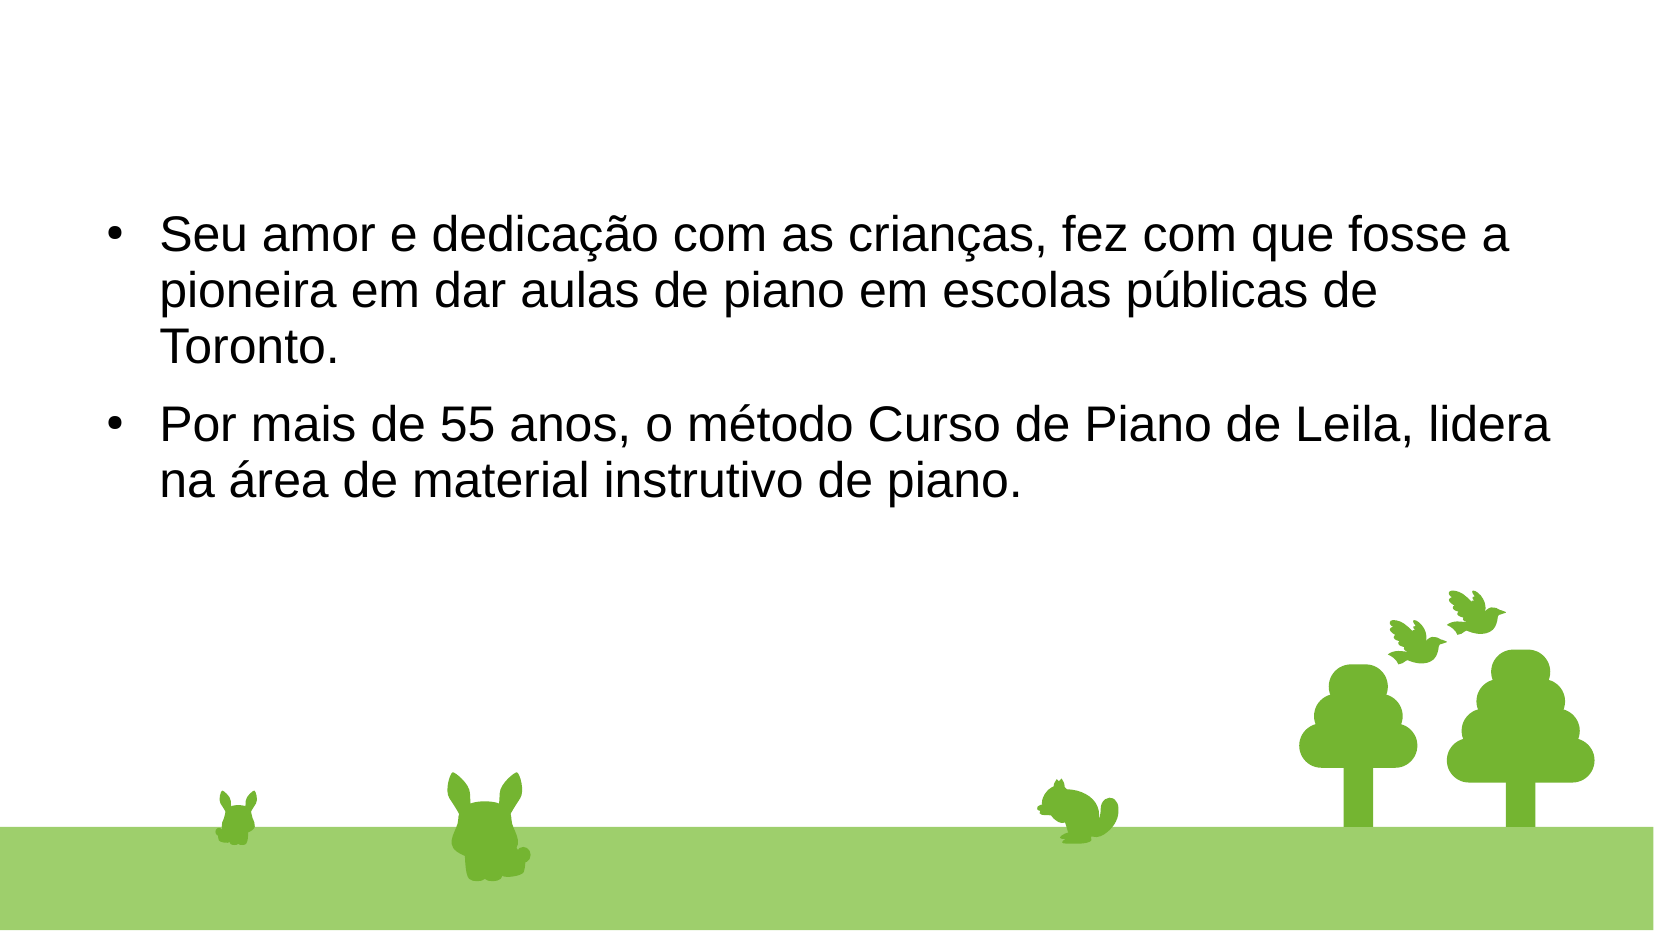

# Seu amor e dedicação com as crianças, fez com que fosse a pioneira em dar aulas de piano em escolas públicas de Toronto.
Por mais de 55 anos, o método Curso de Piano de Leila, lidera na área de material instrutivo de piano.